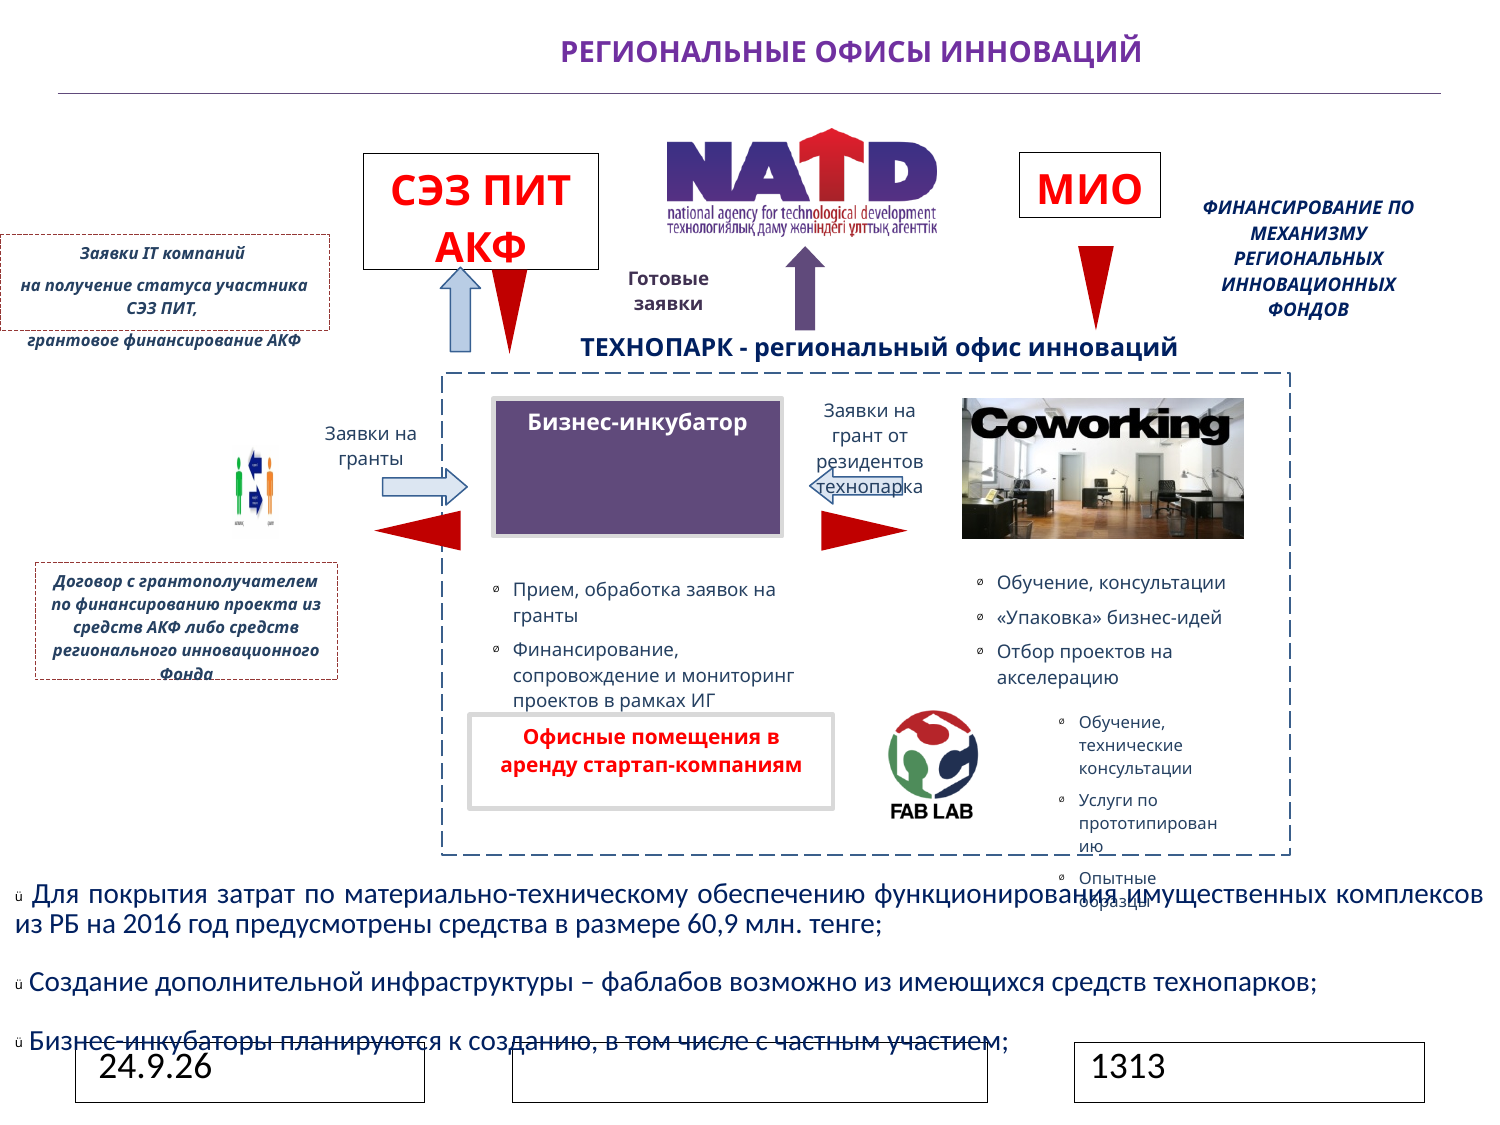

РЕГИОНАЛЬНЫЕ ОФИСЫ ИННОВАЦИЙ
МИО
СЭЗ ПИТ
АКФ
ФИНАНСИРОВАНИЕ ПО МЕХАНИЗМУ РЕГИОНАЛЬНЫХ ИННОВАЦИОННЫХ ФОНДОВ
Заявки IT компаний
на получение статуса участника СЭЗ ПИТ,
грантовое финансирование АКФ
Готовые заявки
ТЕХНОПАРК - региональный офис инноваций
Заявки на грант от резидентов технопарка
Бизнес-инкубатор
Заявки на гранты
Договор с грантополучателем по финансированию проекта из средств АКФ либо средств регионального инновационного Фонда
Обучение, консультации
«Упаковка» бизнес-идей
Отбор проектов на акселерацию
Прием, обработка заявок на гранты
Финансирование, сопровождение и мониторинг проектов в рамках ИГ
Обучение, технические консультации
Услуги по прототипированию
Опытные образцы
Офисные помещения в аренду стартап-компаниям
 Для покрытия затрат по материально-техническому обеспечению функционирования имущественных комплексов из РБ на 2016 год предусмотрены средства в размере 60,9 млн. тенге;
 Создание дополнительной инфраструктуры – фаблабов возможно из имеющихся средств технопарков;
 Бизнес-инкубаторы планируются к созданию, в том числе с частным участием;